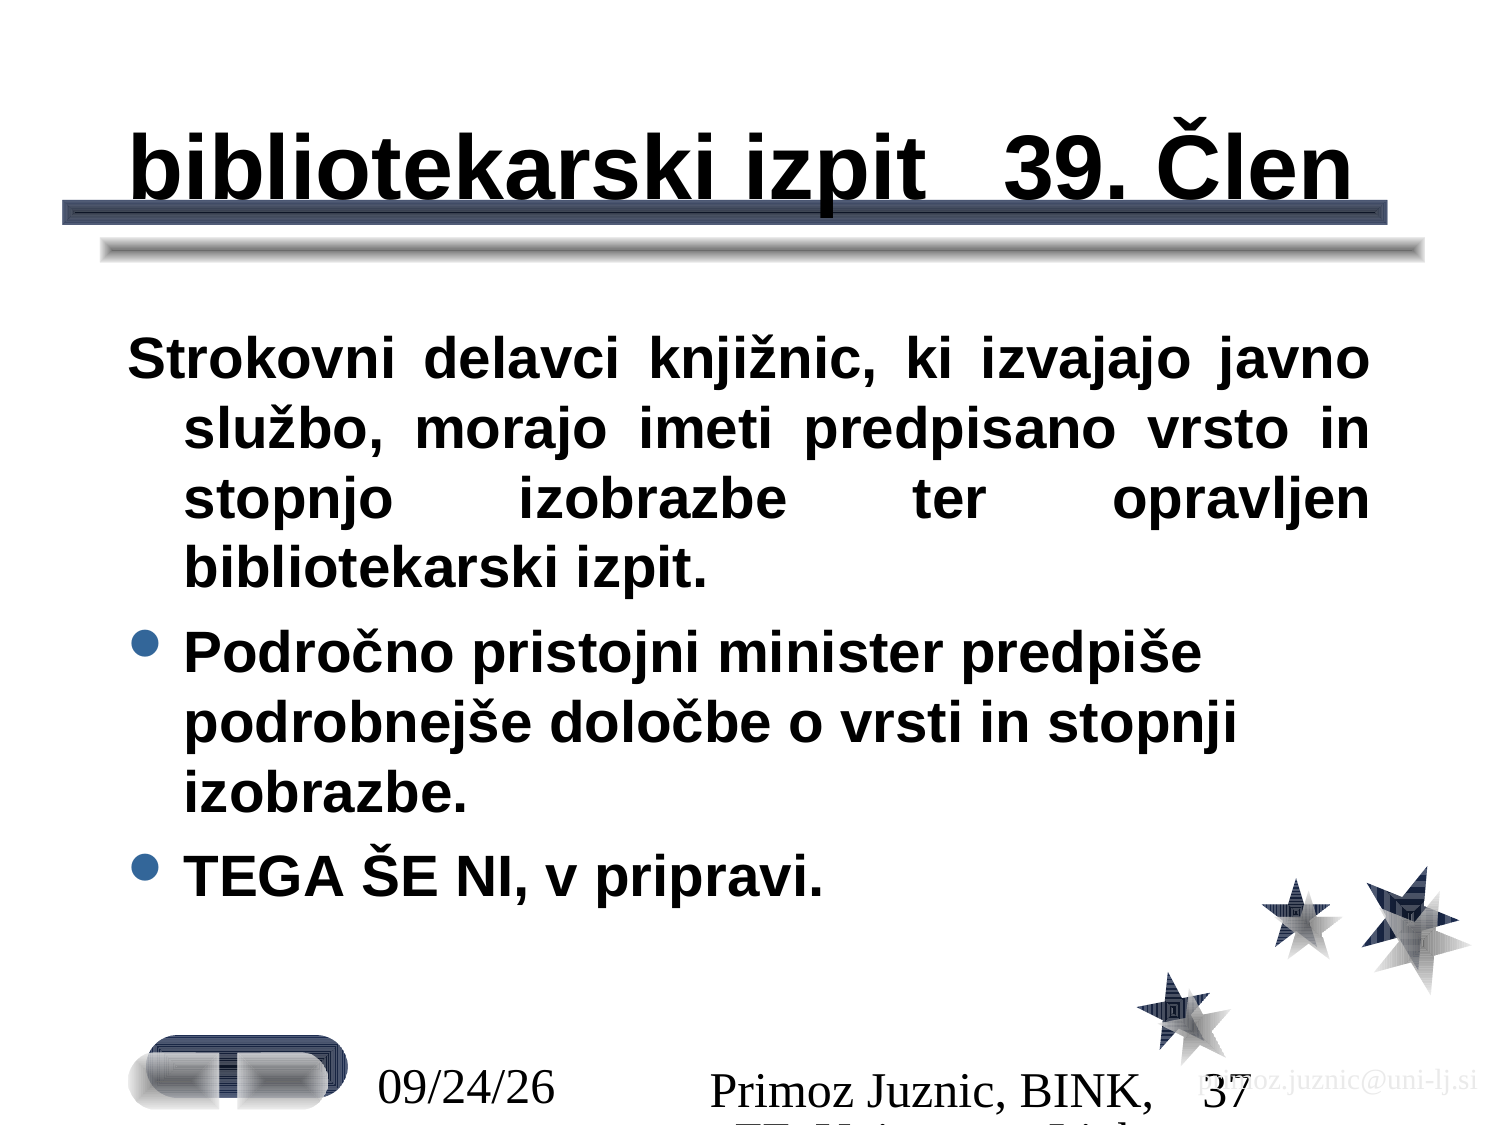

# bibliotekarski izpit 39. Člen
Strokovni delavci knjižnic, ki izvajajo javno službo, morajo imeti predpisano vrsto in stopnjo izobrazbe ter opravljen bibliotekarski izpit.
Področno pristojni minister predpiše podrobnejše določbe o vrsti in stopnji izobrazbe.
TEGA ŠE NI, v pripravi.
Primoz Juznic, BINK, FF, Univerza v Ljubljani
37